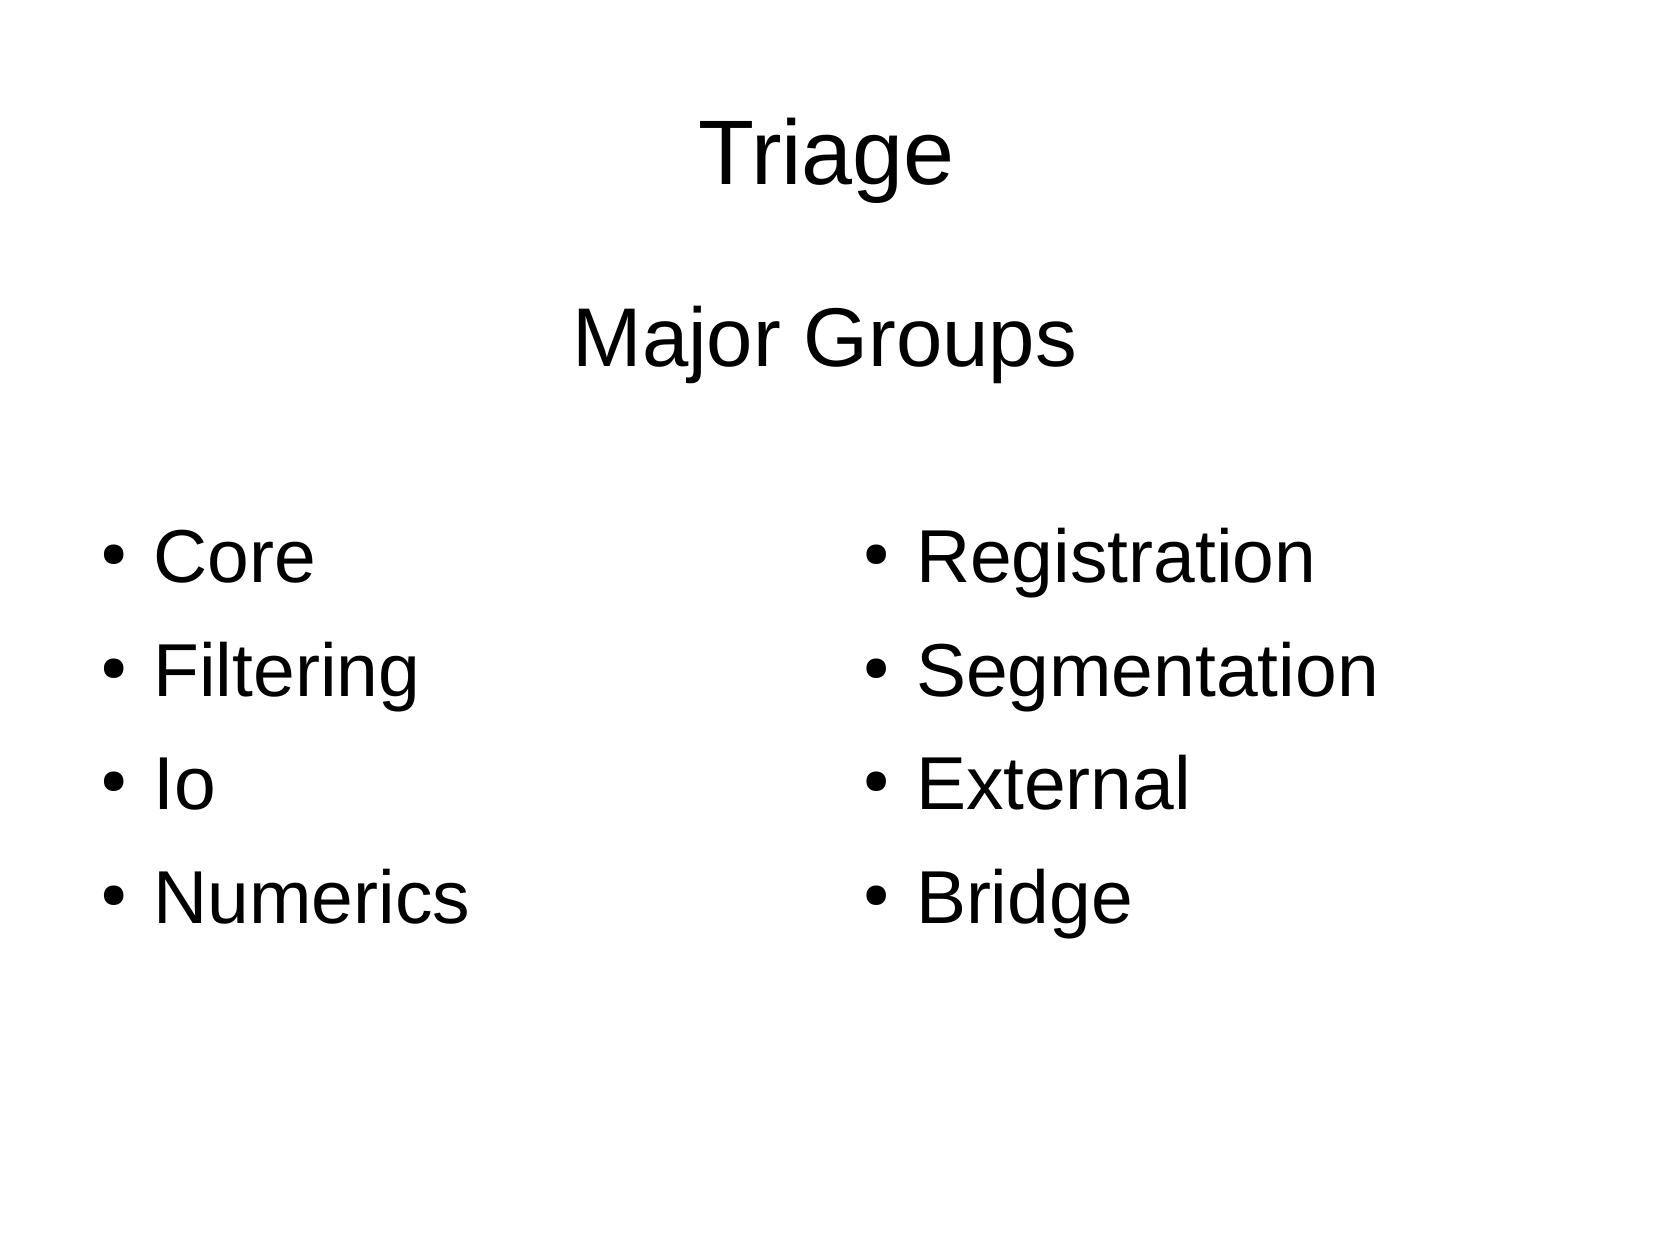

# Triage
Major Groups
Core
Filtering
Io
Numerics
Registration
Segmentation
External
Bridge